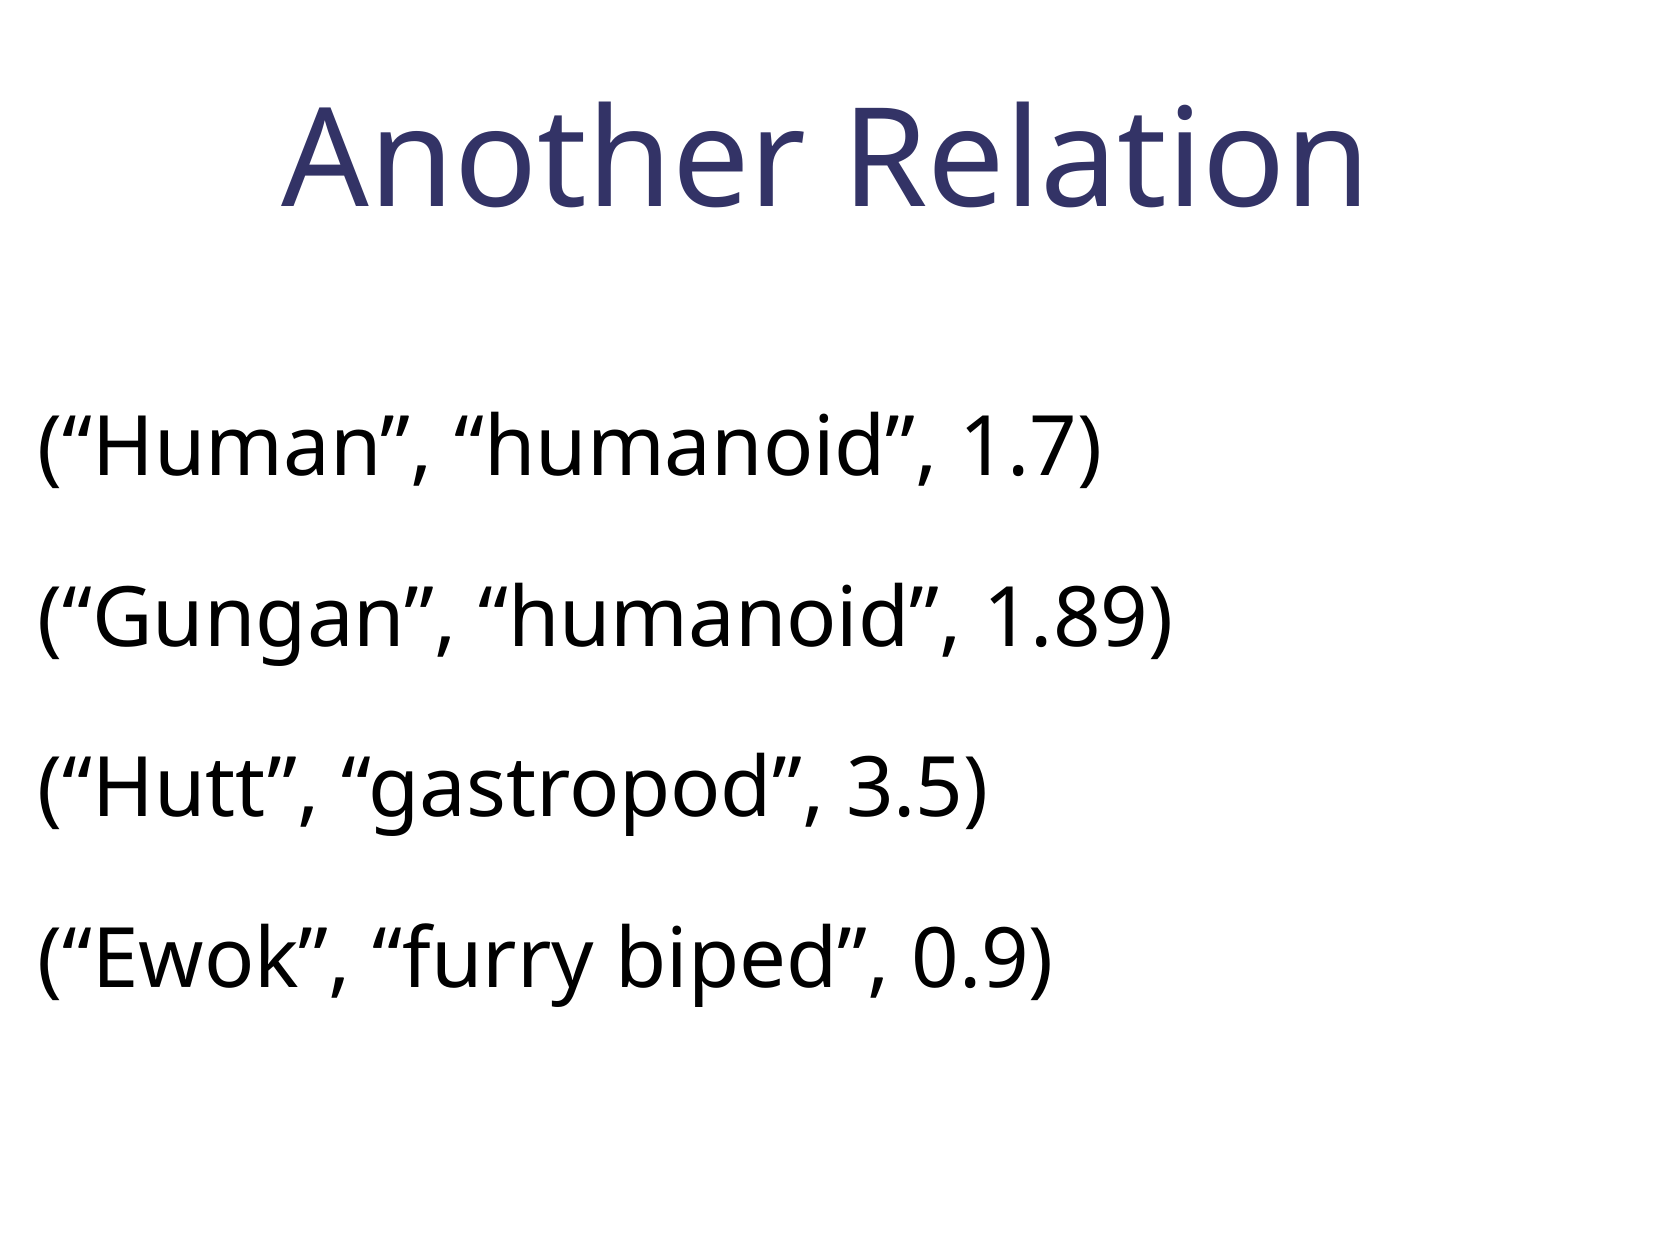

# Another Relation
(“Human”, “humanoid”, 1.7)
(“Gungan”, “humanoid”, 1.89)
(“Hutt”, “gastropod”, 3.5)
(“Ewok”, “furry biped”, 0.9)